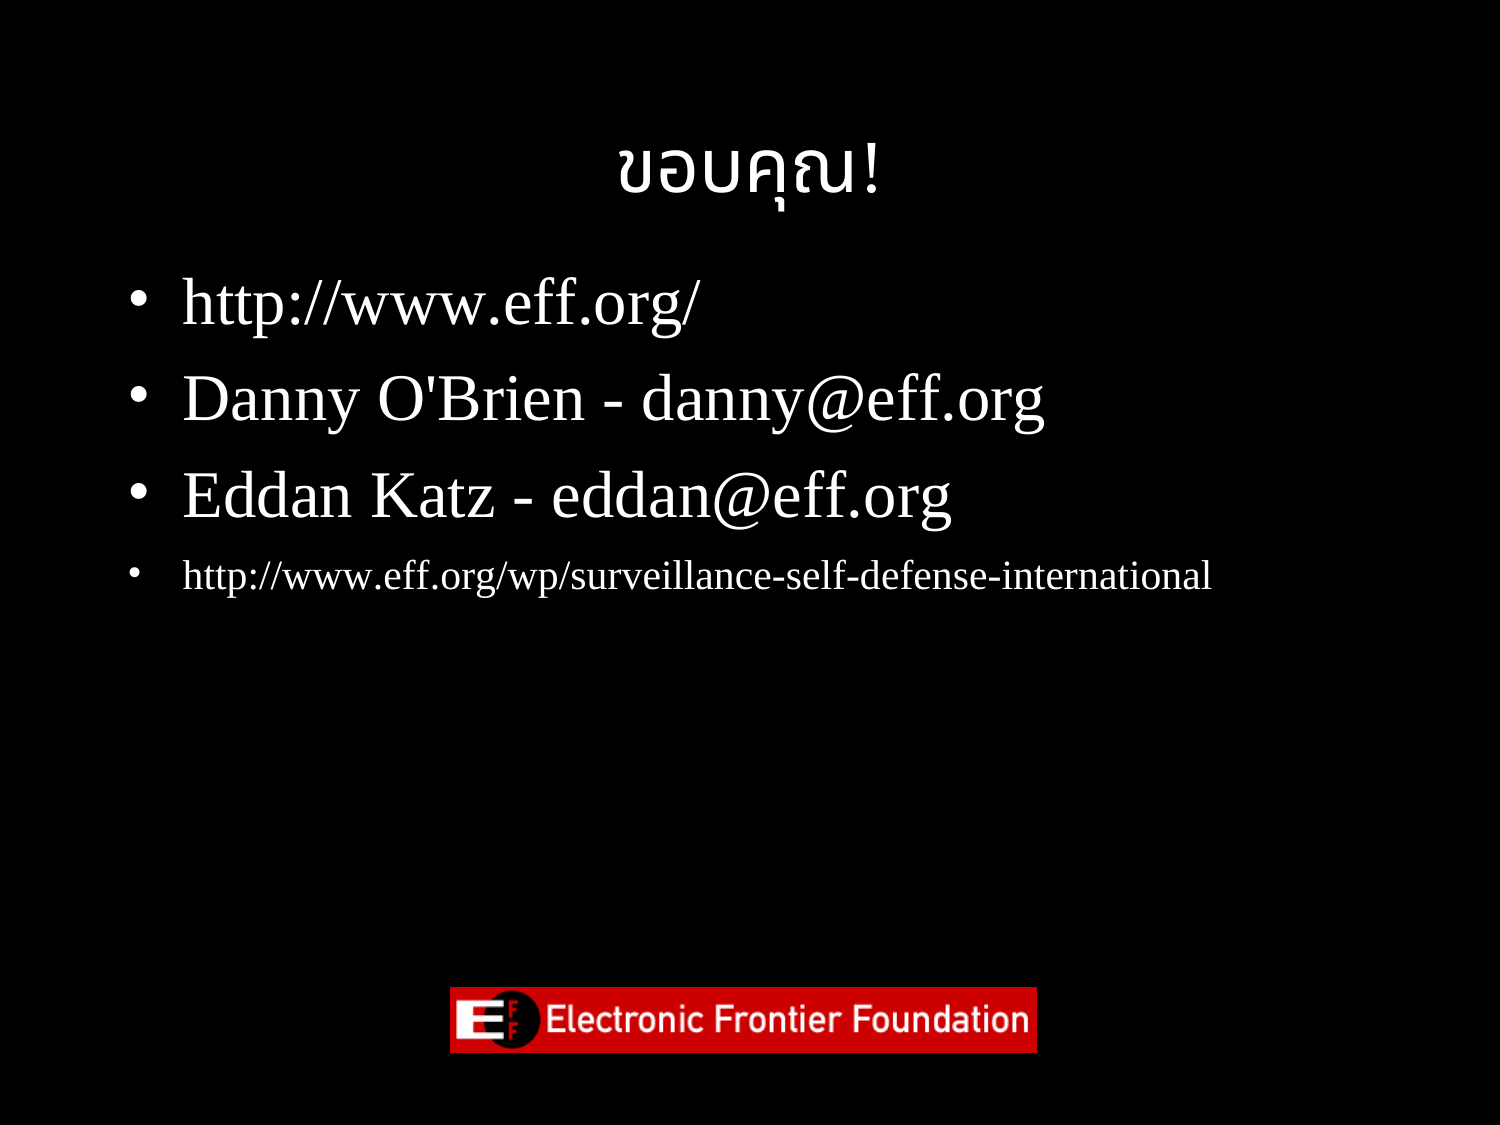

# ขอบคุณ!
http://www.eff.org/
Danny O'Brien - danny@eff.org
Eddan Katz - eddan@eff.org
http://www.eff.org/wp/surveillance-self-defense-international